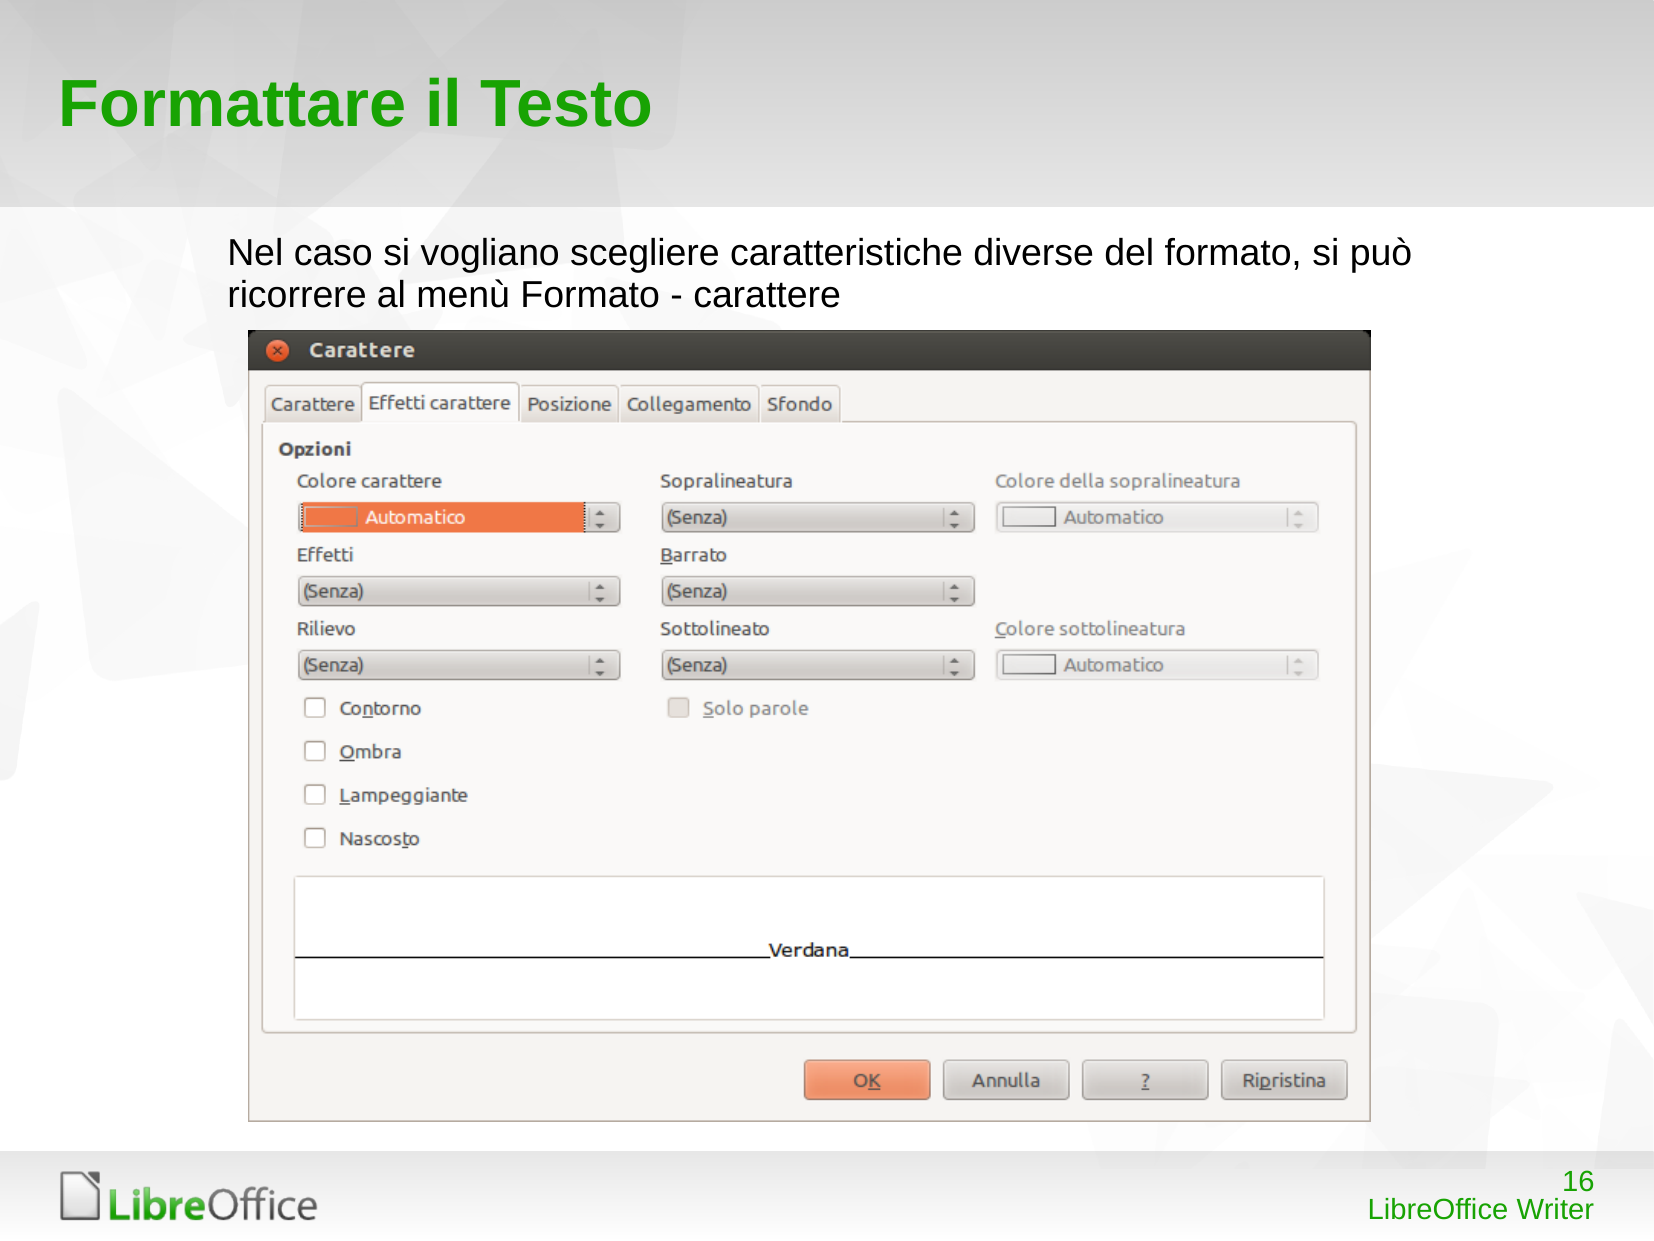

# Formattare il Testo
Nel caso si vogliano scegliere caratteristiche diverse del formato, si può
ricorrere al menù Formato - carattere
16
LibreOffice Writer